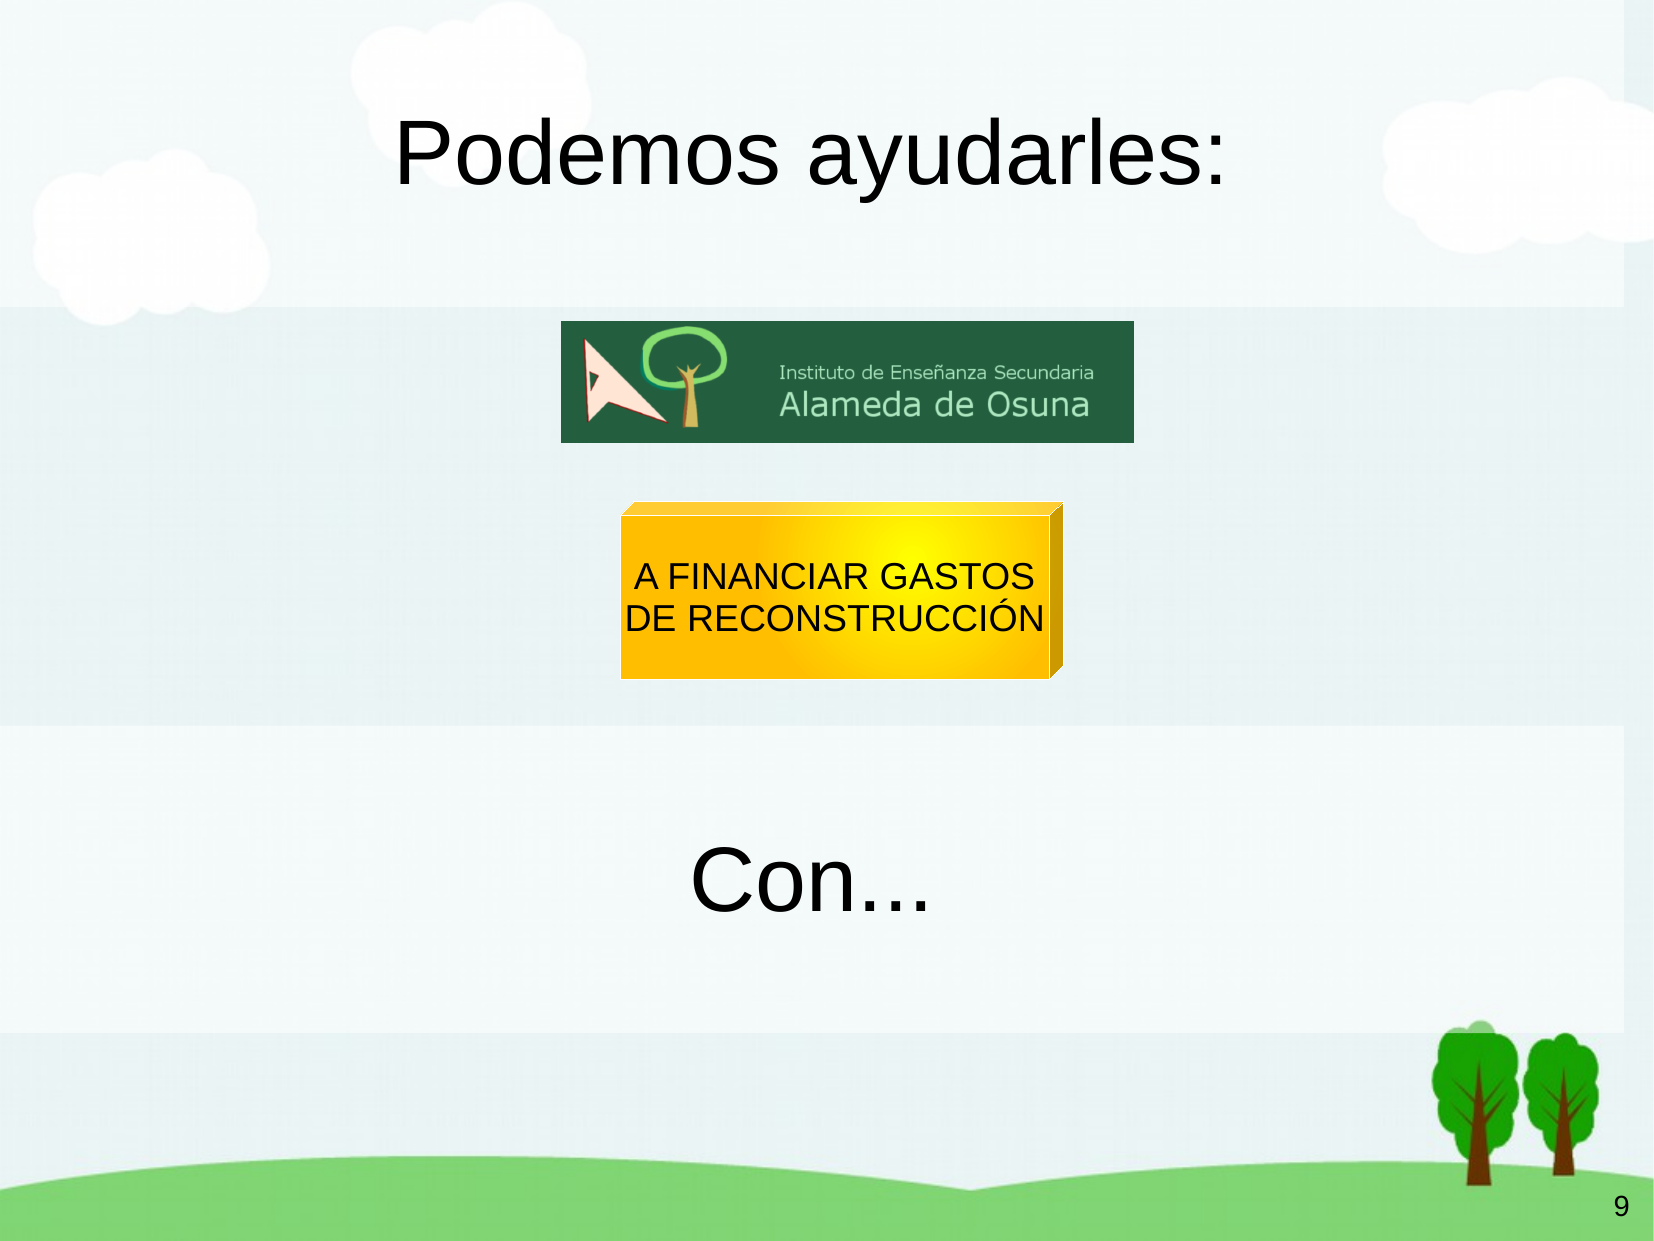

# Podemos ayudarles:
A FINANCIAR GASTOS
DE RECONSTRUCCIÓN
Con...
9